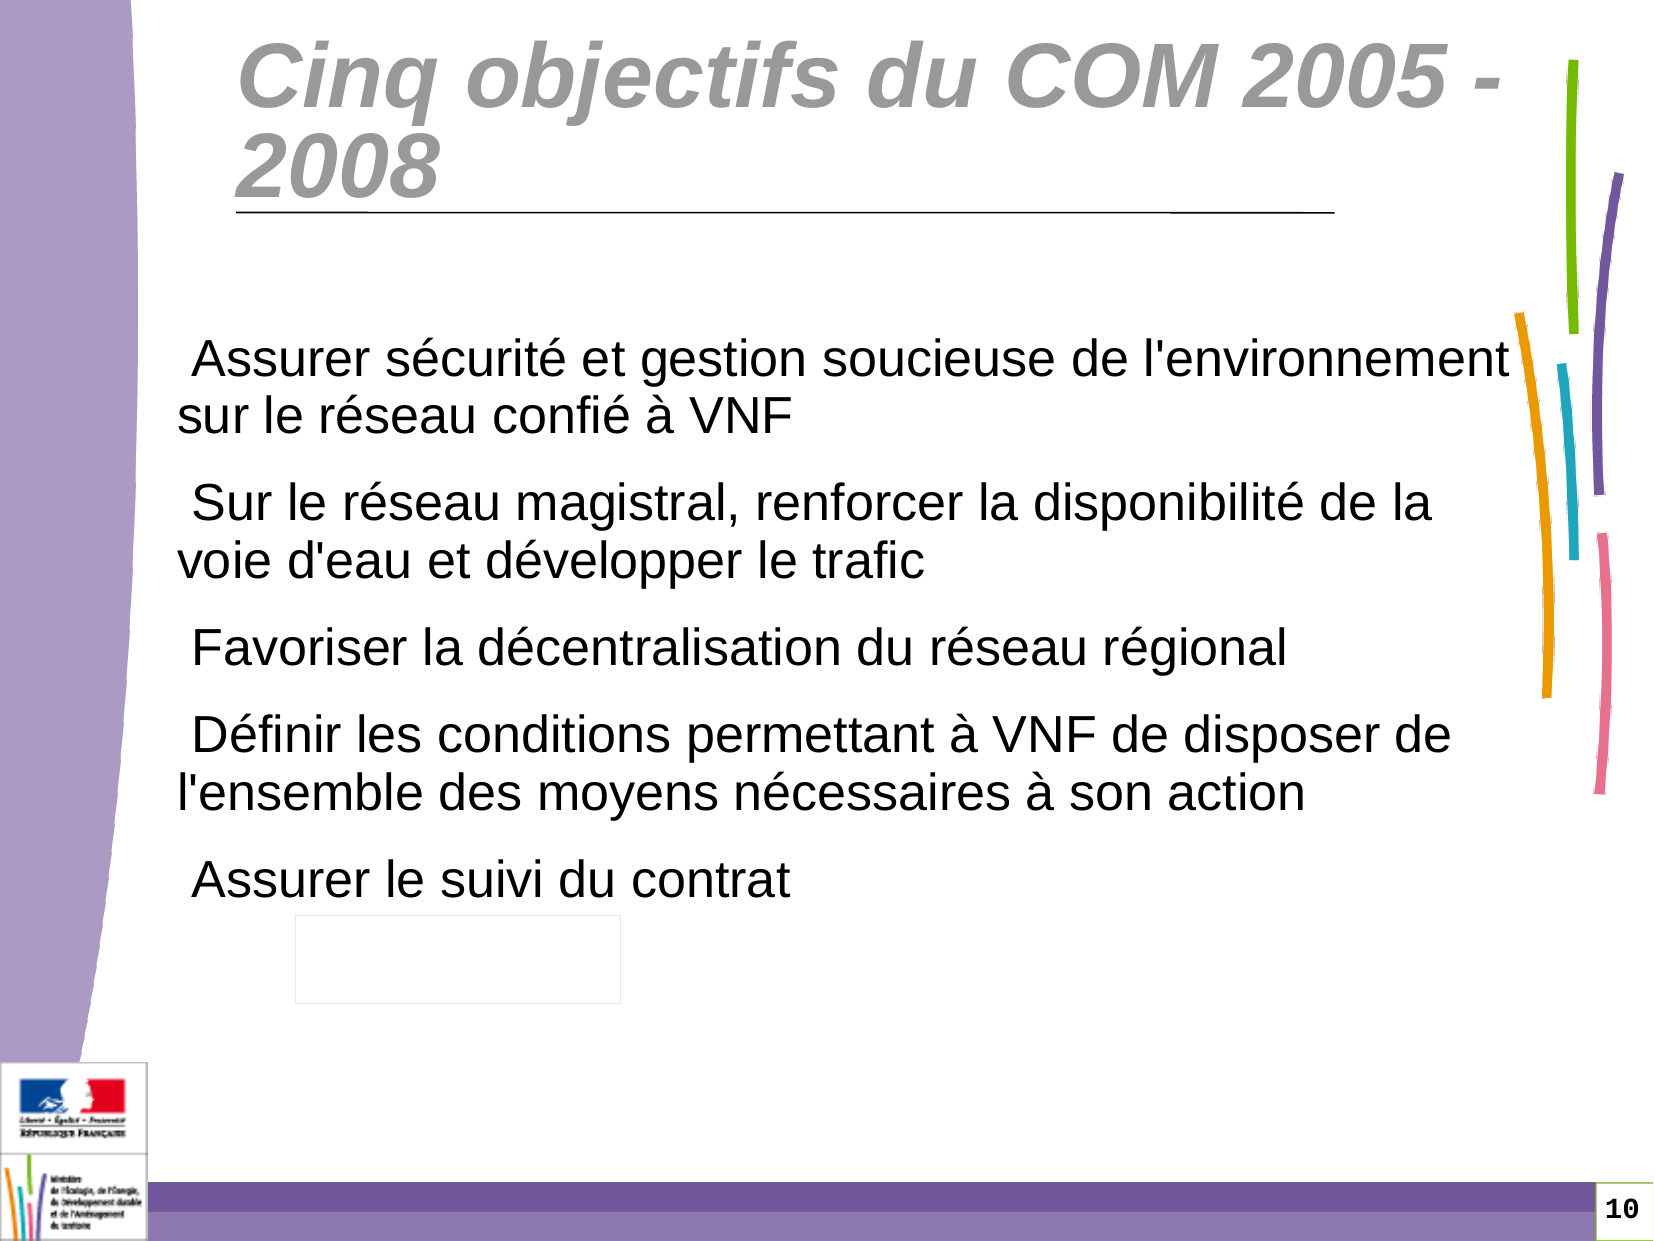

# Cinq objectifs du COM 2005 - 2008
 Assurer sécurité et gestion soucieuse de l'environnement sur le réseau confié à VNF
 Sur le réseau magistral, renforcer la disponibilité de la voie d'eau et développer le trafic
 Favoriser la décentralisation du réseau régional
 Définir les conditions permettant à VNF de disposer de l'ensemble des moyens nécessaires à son action
 Assurer le suivi du contrat
La DGITM
10